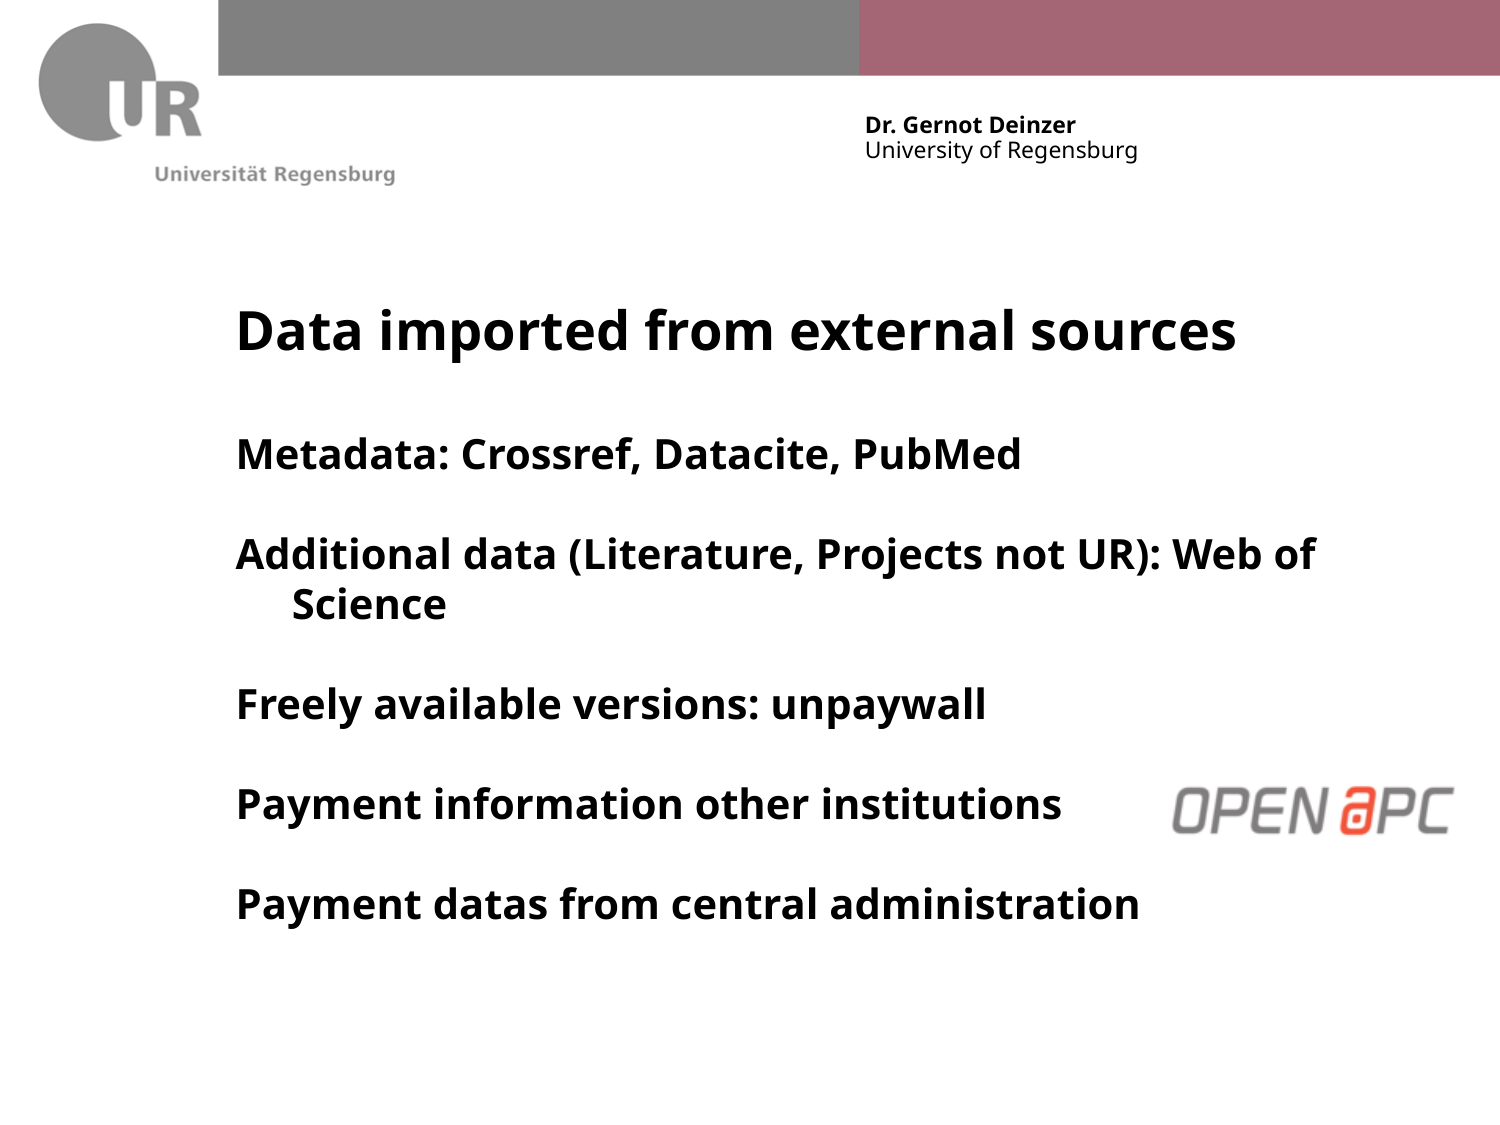

# Data imported from external sources
Metadata: Crossref, Datacite, PubMed
Additional data (Literature, Projects not UR): Web of Science
Freely available versions: unpaywall
Payment information other institutions
Payment datas from central administration